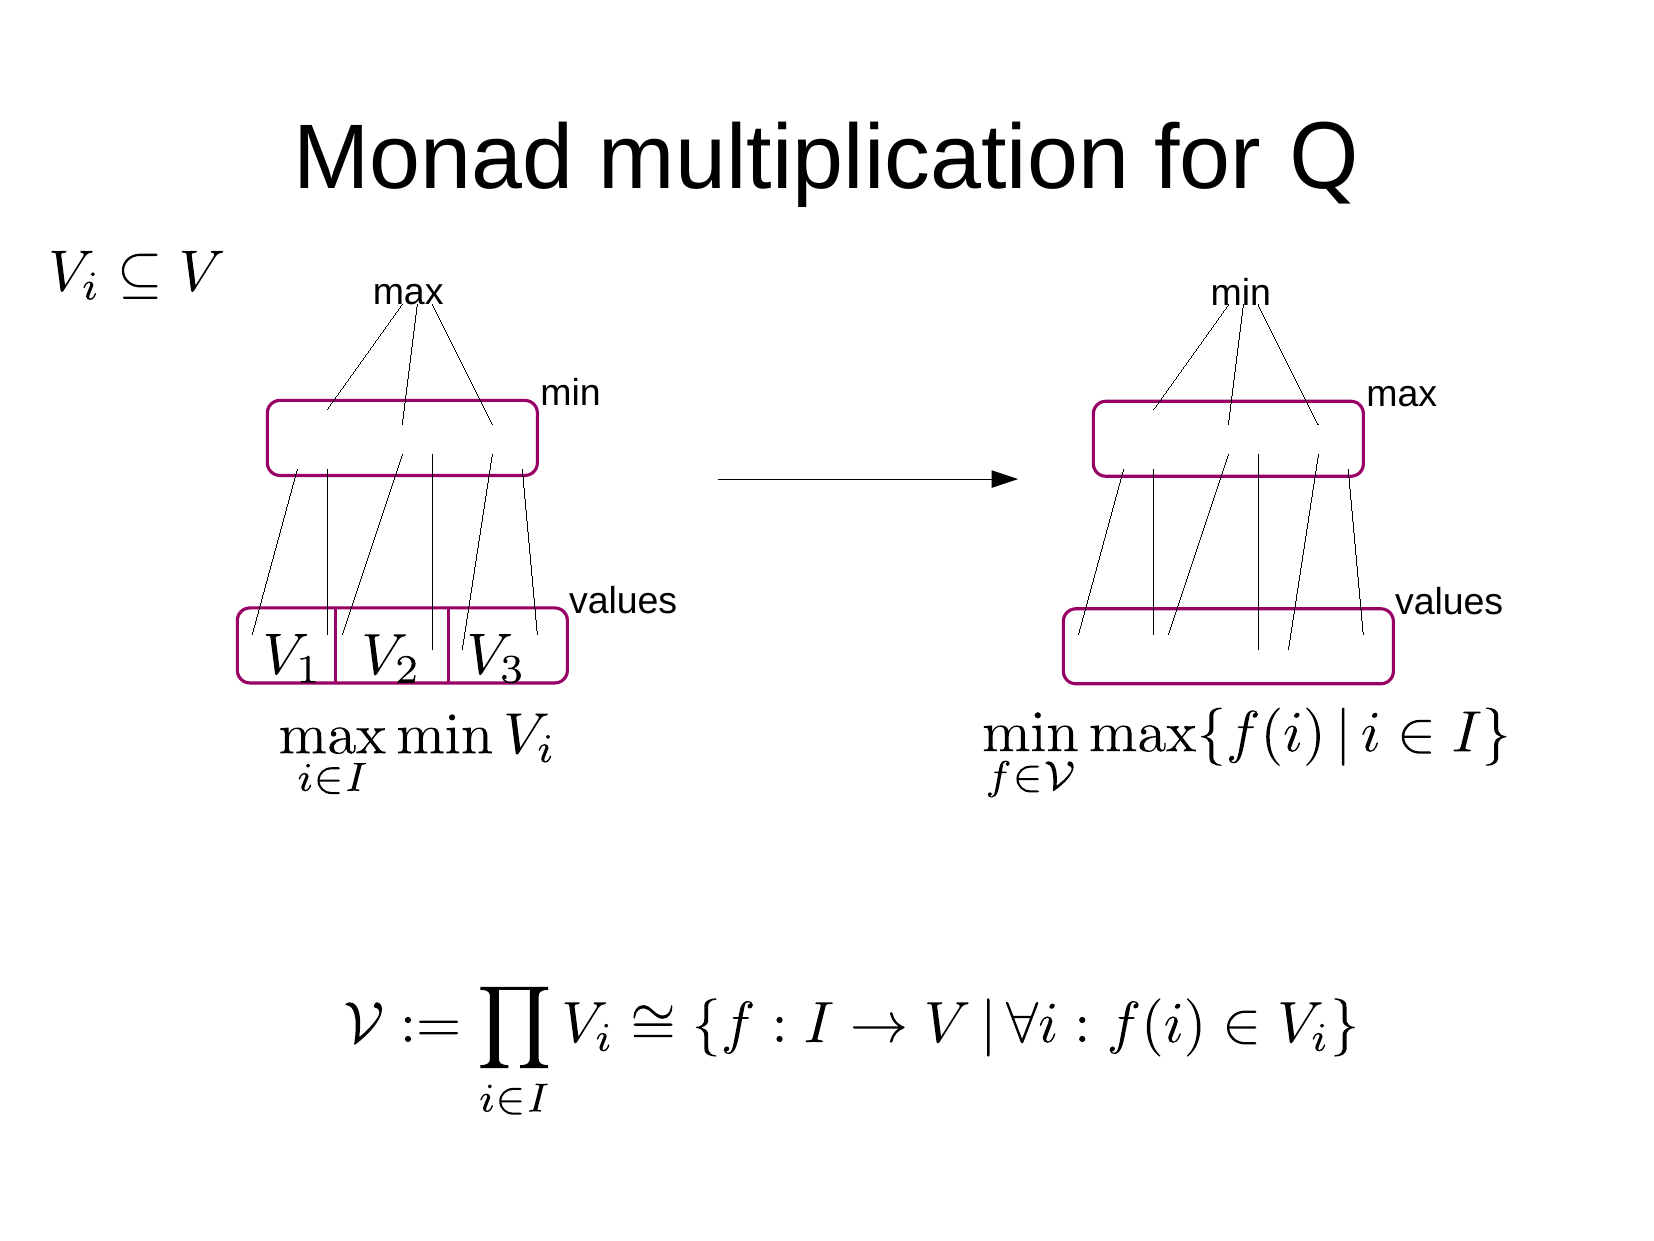

# Monad multiplication for Q
max
min
min
max
values
values